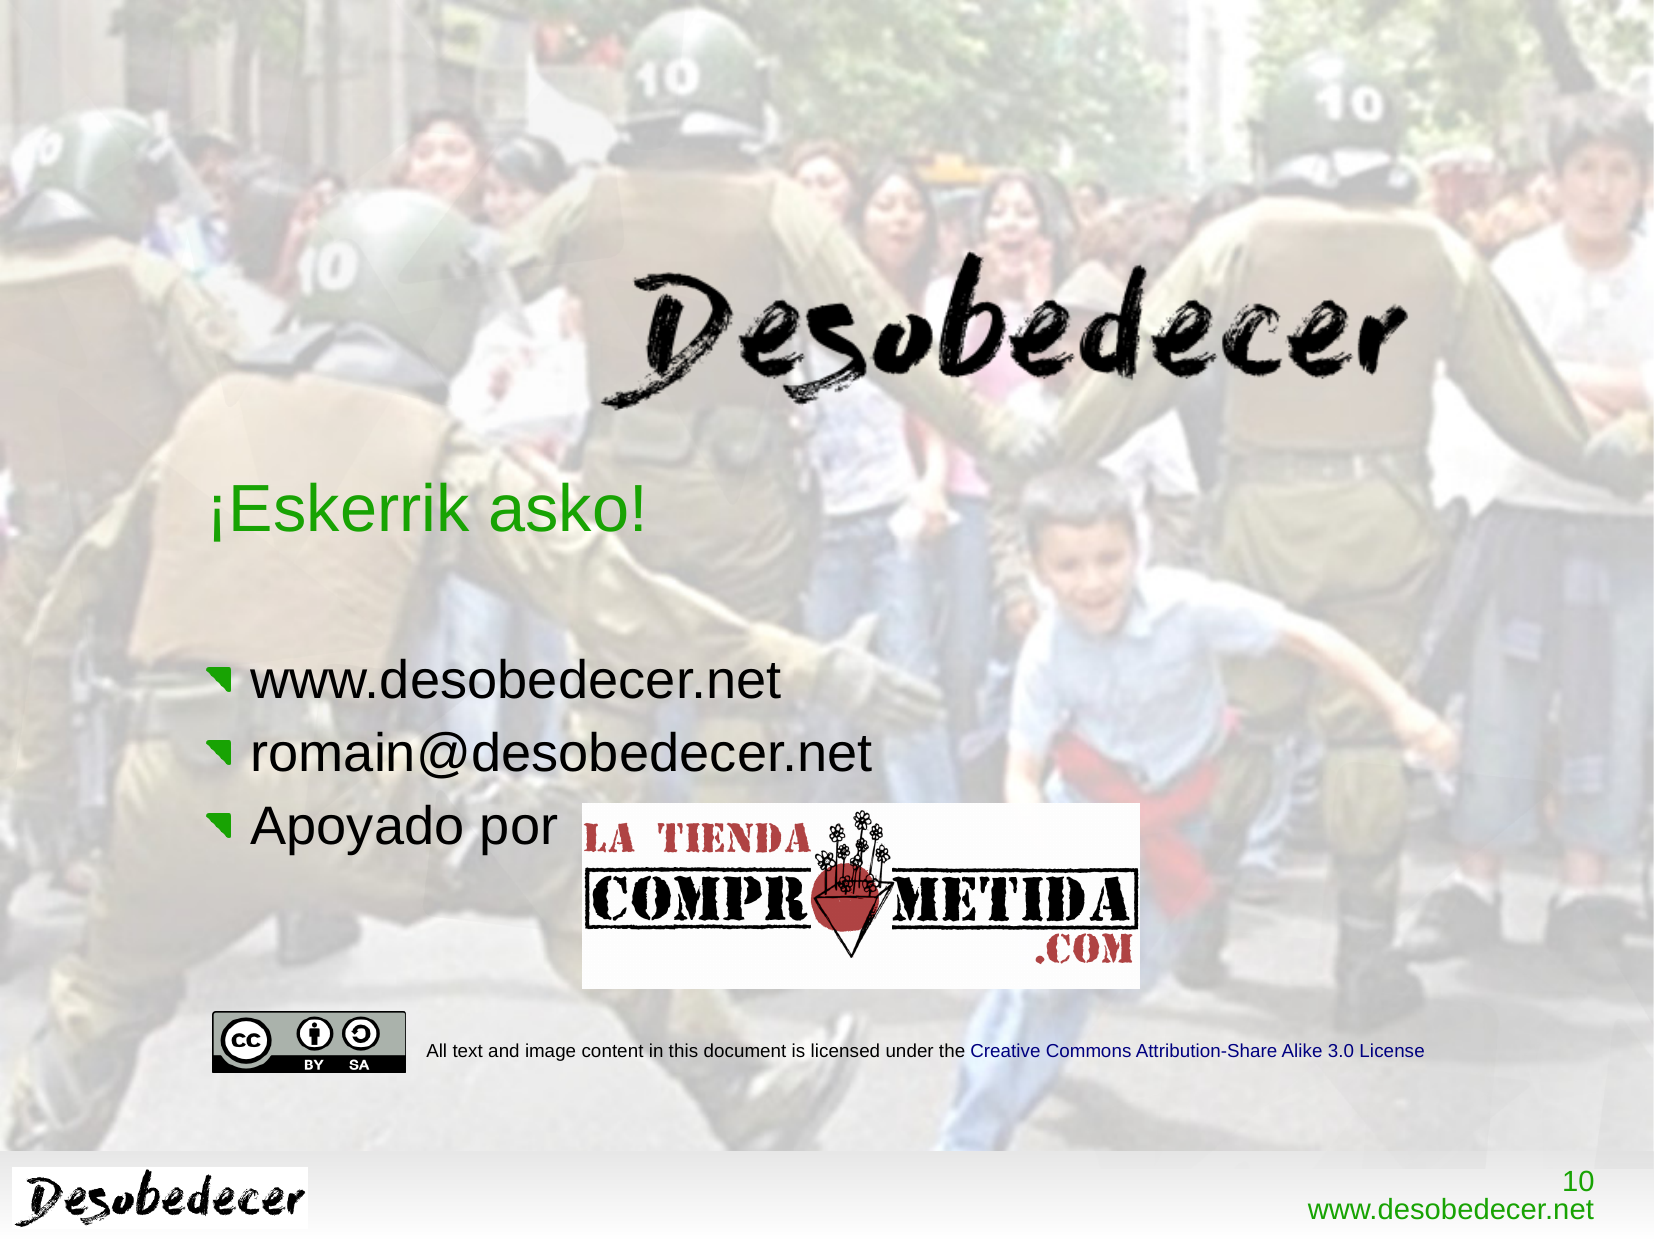

# ¡Eskerrik asko!
www.desobedecer.net
romain@desobedecer.net
Apoyado por
10
www.desobedecer.net